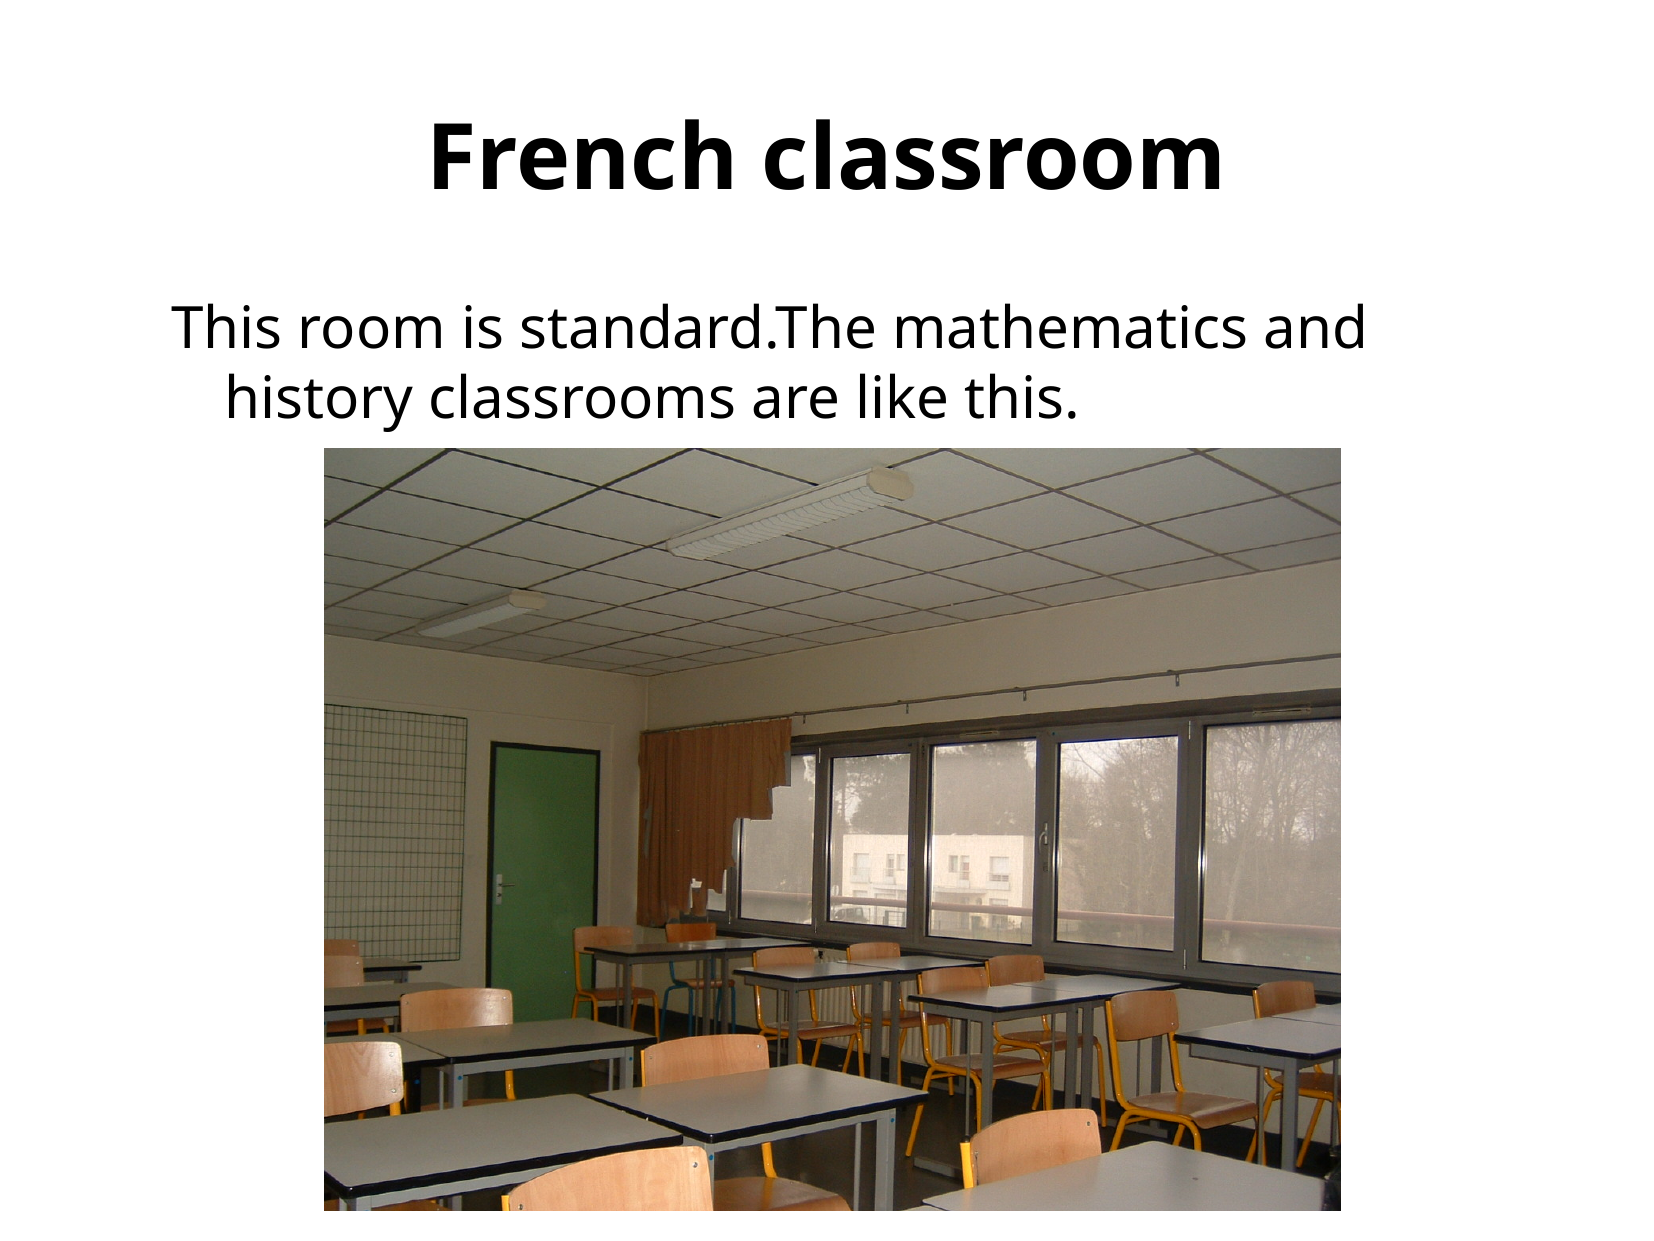

# French classroom
This room is standard.The mathematics and history classrooms are like this.